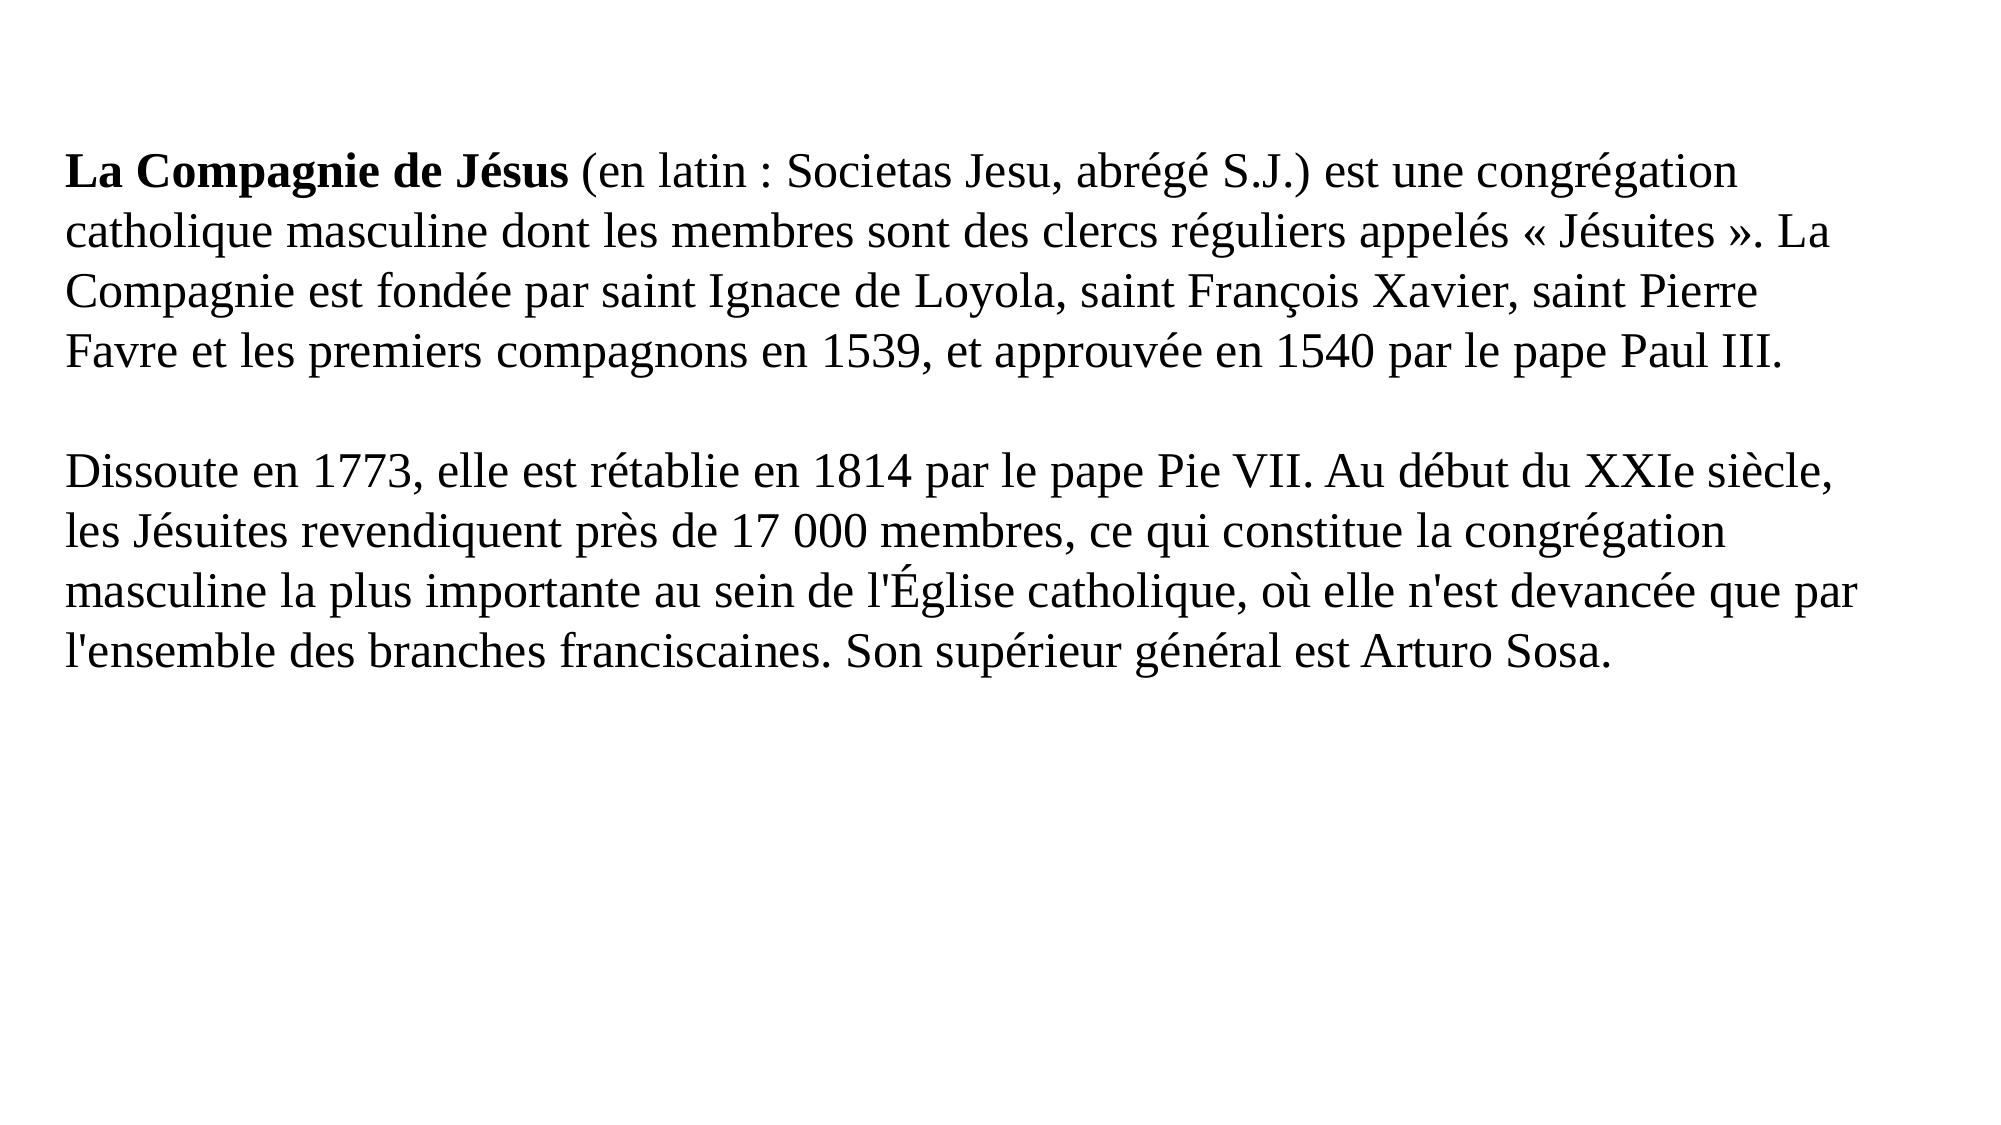

La Compagnie de Jésus (en latin : Societas Jesu, abrégé S.J.) est une congrégation catholique masculine dont les membres sont des clercs réguliers appelés « Jésuites ». La Compagnie est fondée par saint Ignace de Loyola, saint François Xavier, saint Pierre Favre et les premiers compagnons en 1539, et approuvée en 1540 par le pape Paul III.
Dissoute en 1773, elle est rétablie en 1814 par le pape Pie VII. Au début du XXIe siècle, les Jésuites revendiquent près de 17 000 membres, ce qui constitue la congrégation masculine la plus importante au sein de l'Église catholique, où elle n'est devancée que par l'ensemble des branches franciscaines. Son supérieur général est Arturo Sosa.